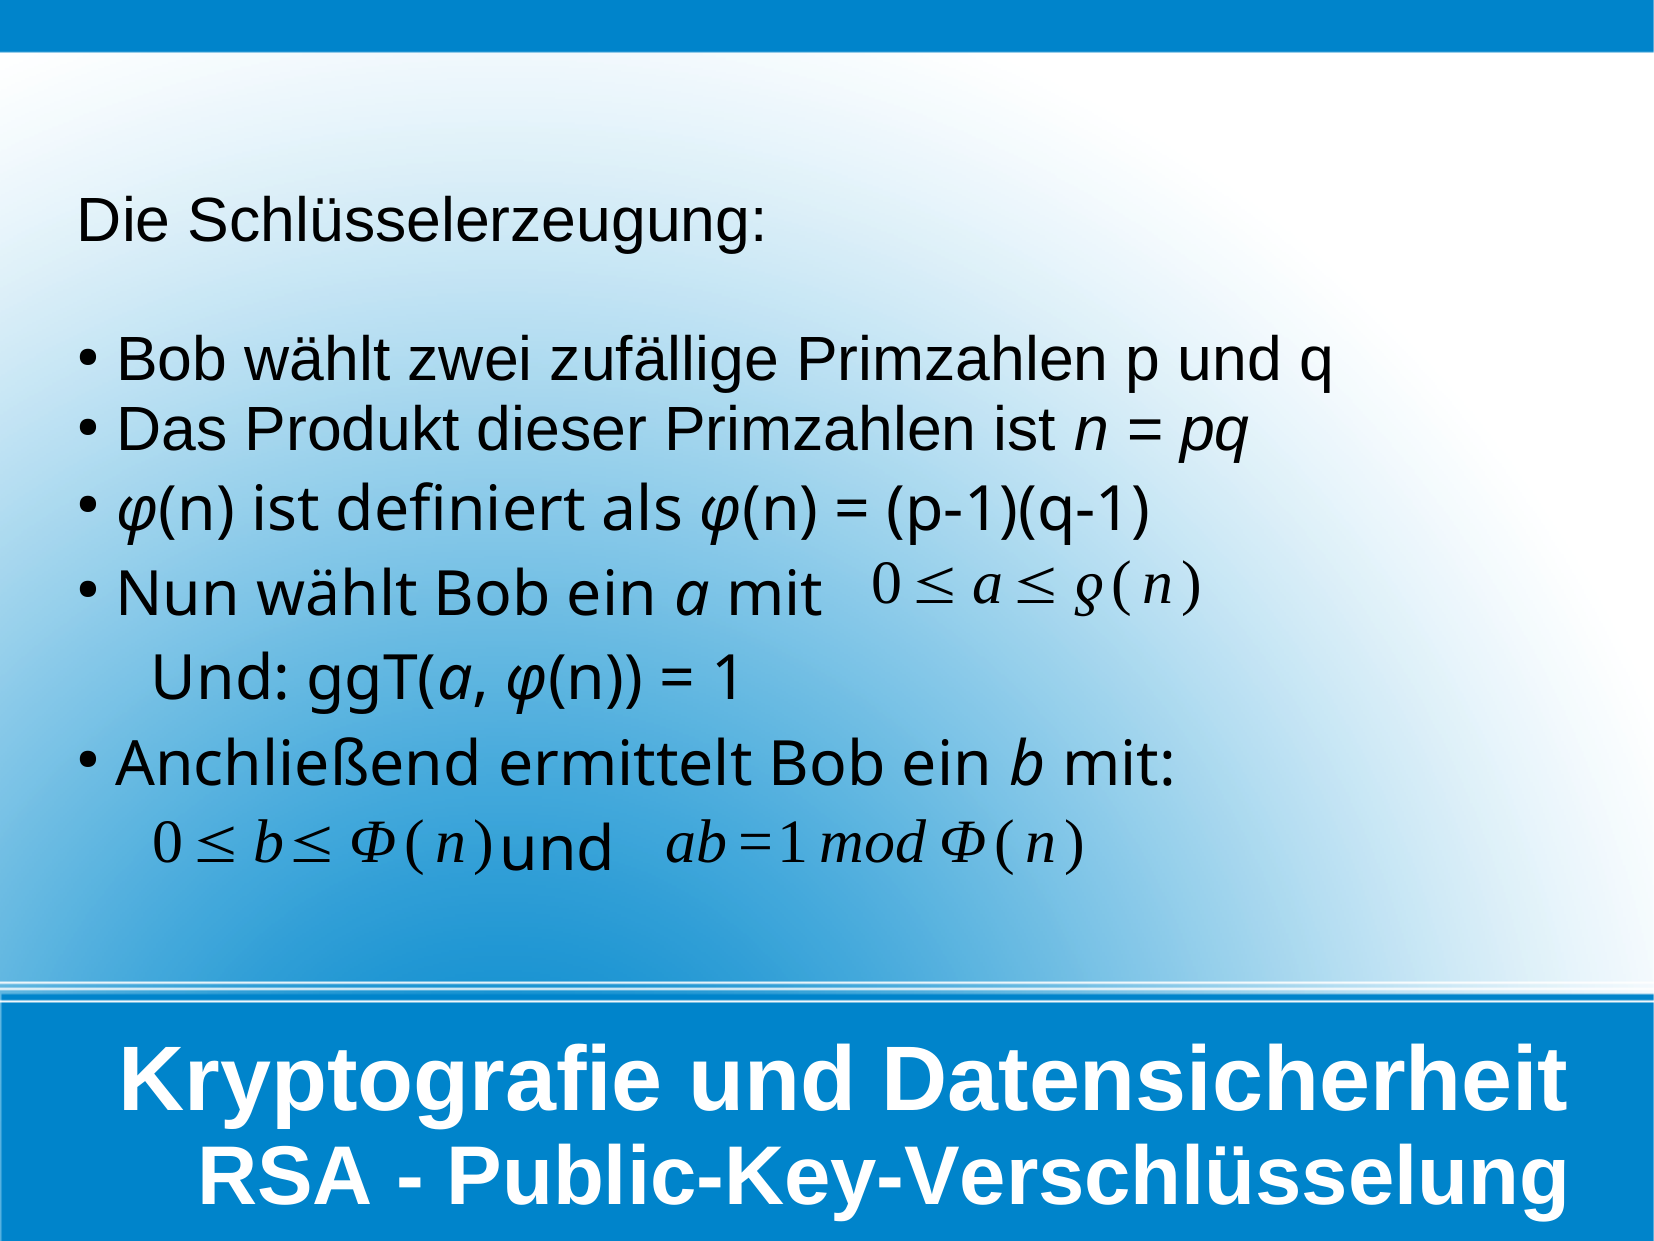

Die Schlüsselerzeugung:
 Bob wählt zwei zufällige Primzahlen p und q
 Das Produkt dieser Primzahlen ist n = pq
 φ(n) ist definiert als φ(n) = (p-1)(q-1)
 Nun wählt Bob ein a mit
	Und: ggT(a, φ(n)) = 1
 Anchließend ermittelt Bob ein b mit:
 und
# Kryptografie und Datensicherheit RSA - Public-Key-Verschlüsselung